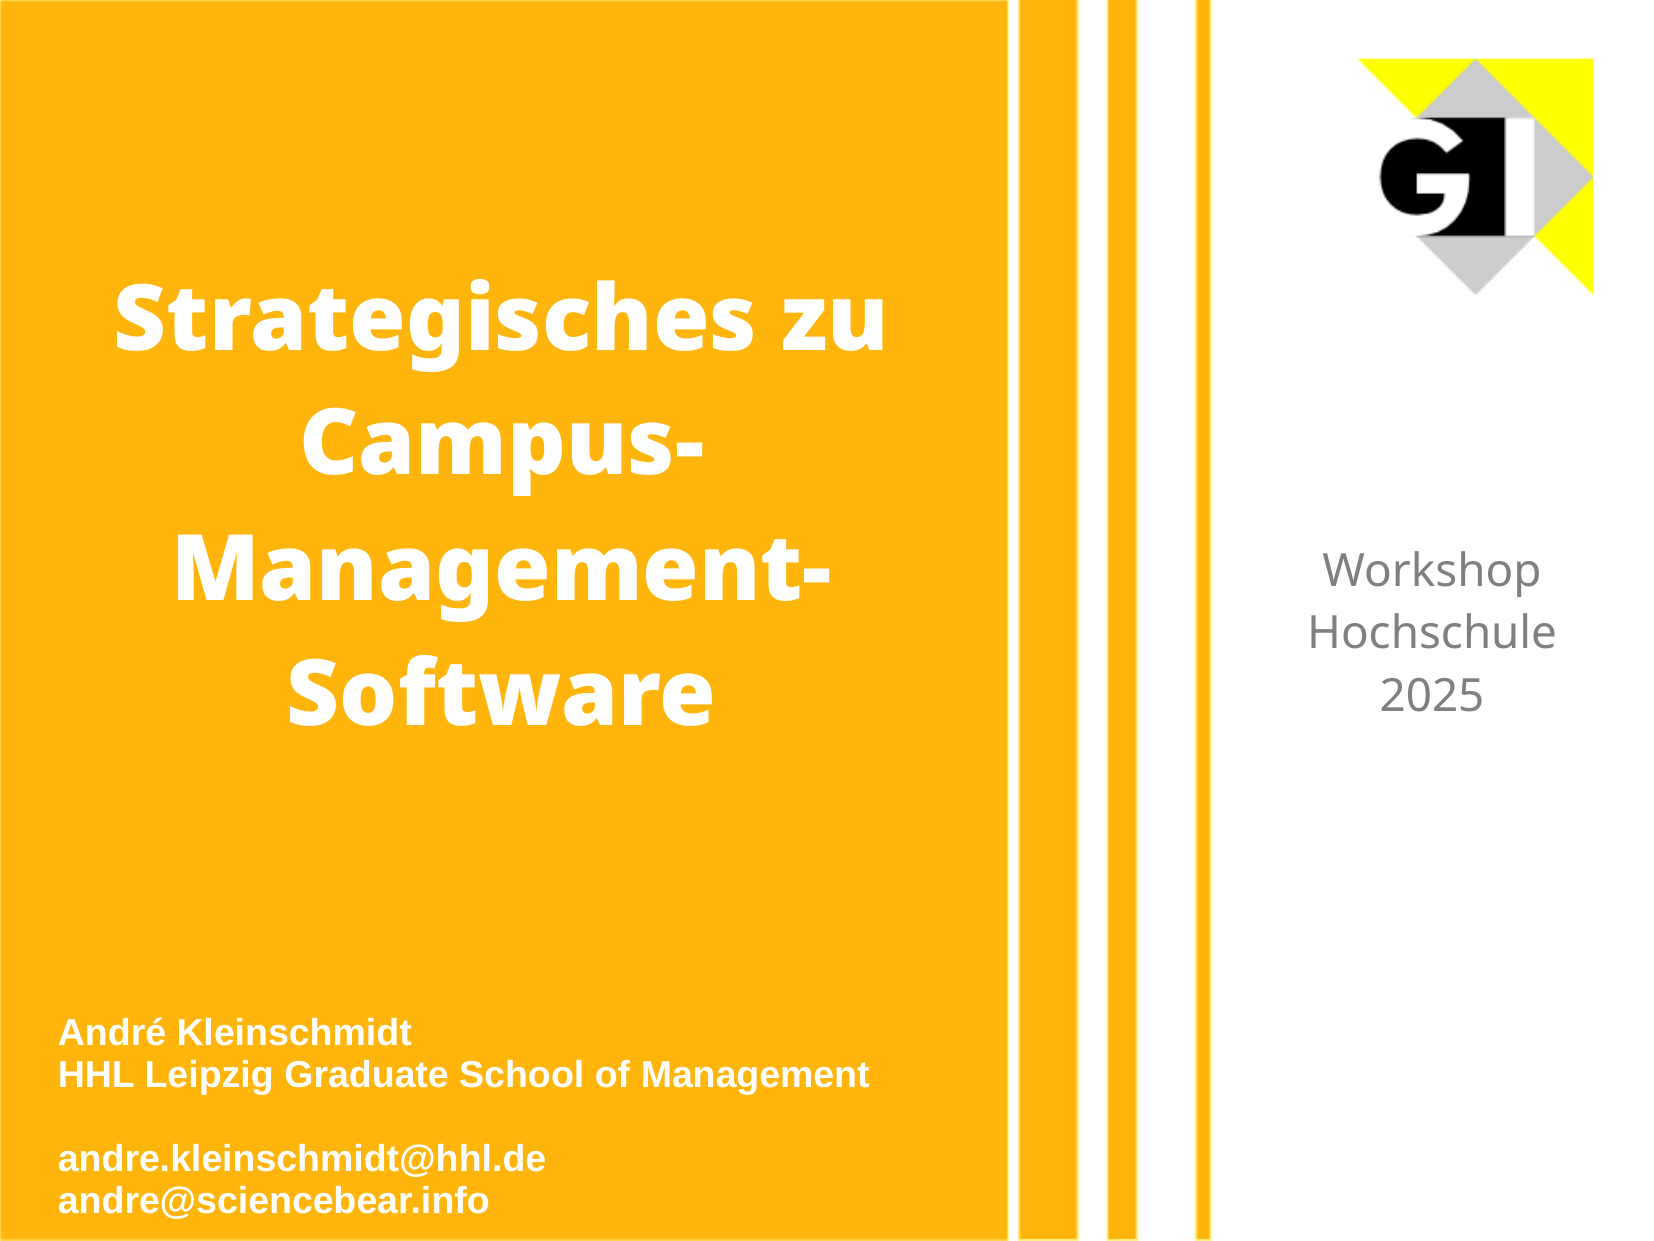

# Strategisches zu Campus- Management- Software
Workshop Hochschule
2025
André Kleinschmidt
HHL Leipzig Graduate School of Management
andre.kleinschmidt@hhl.de
andre@sciencebear.info